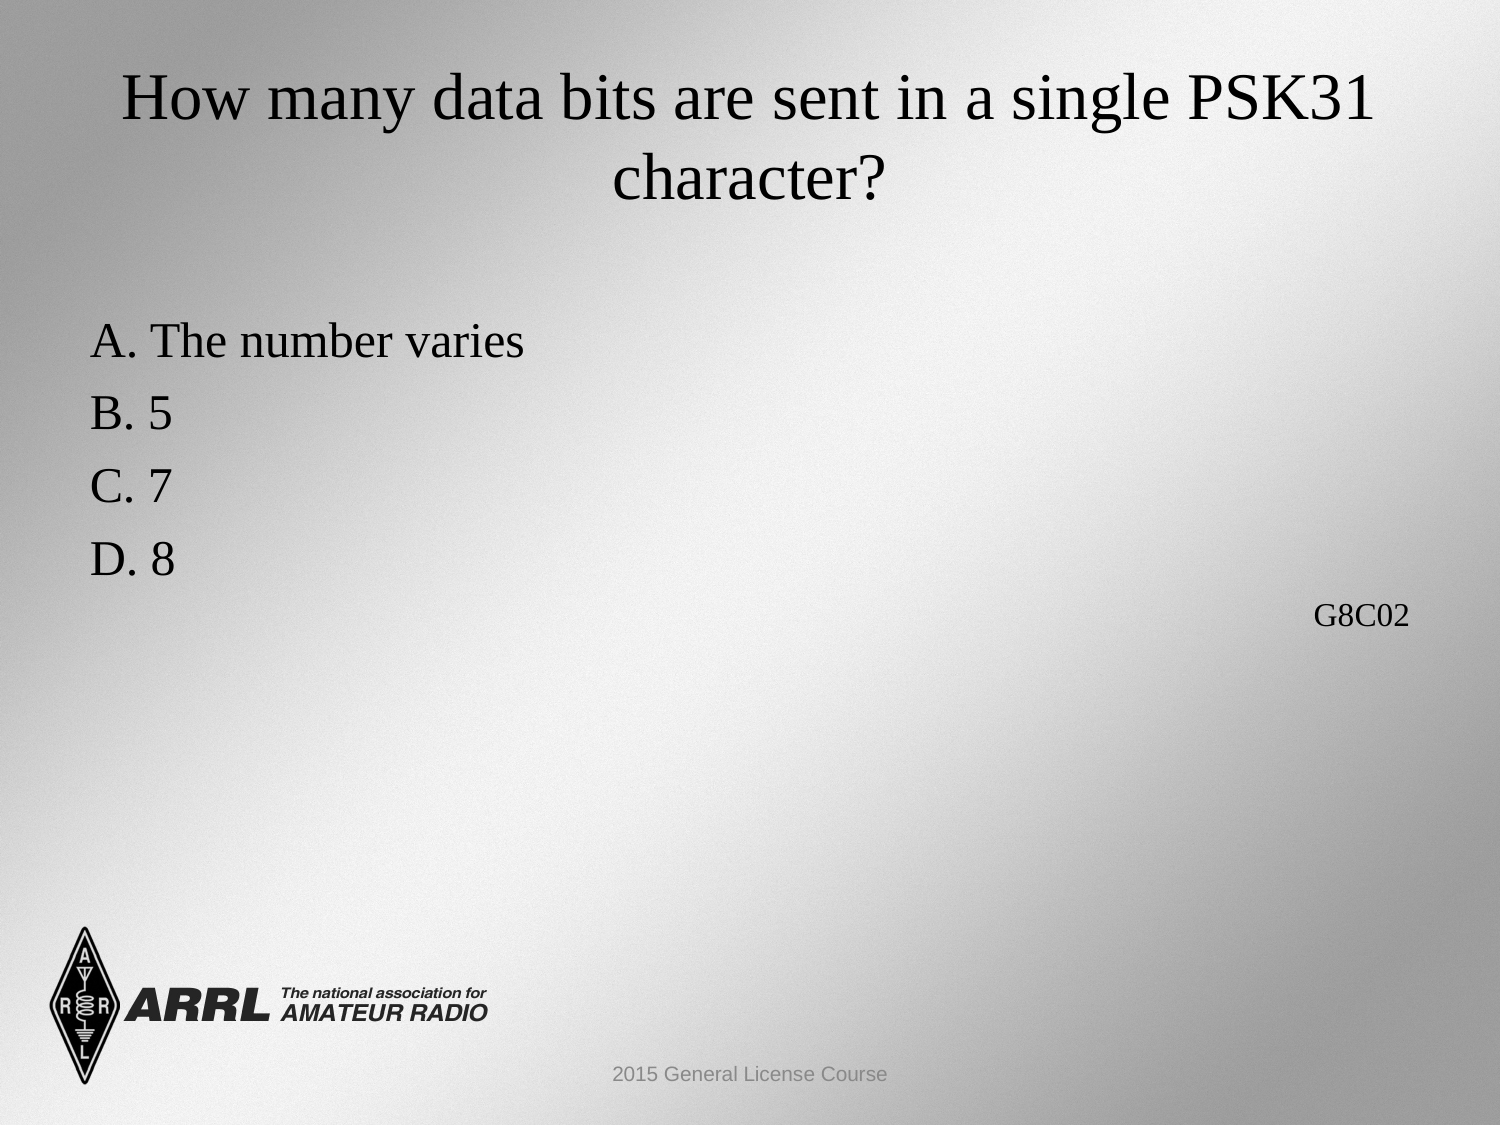

How many data bits are sent in a single PSK31 character?
# A. The number varies
B. 5
C. 7
D. 8
 G8C02
2015 General License Course